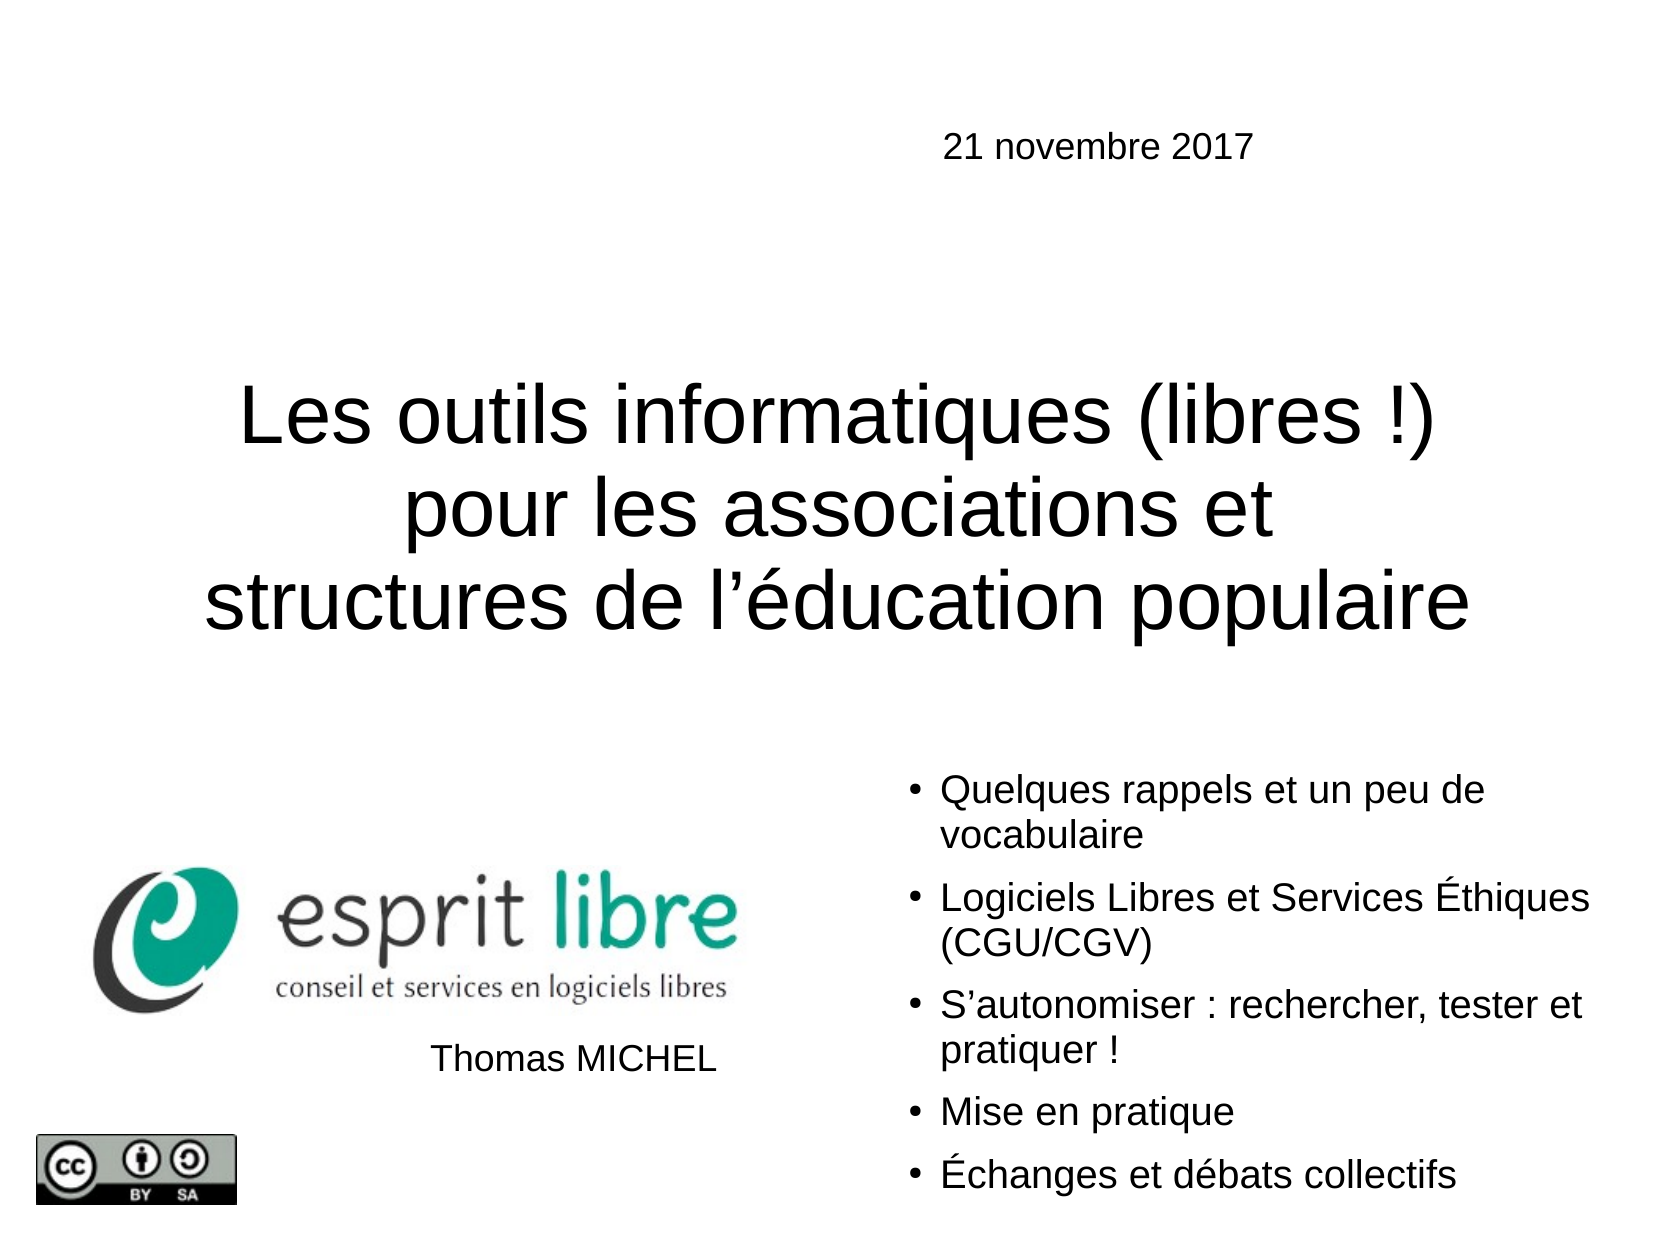

21 novembre 2017
# Les outils informatiques (libres !)
pour les associations et
structures de l’éducation populaire
Quelques rappels et un peu de vocabulaire
Logiciels Libres et Services Éthiques (CGU/CGV)
S’autonomiser : rechercher, tester et pratiquer !
Mise en pratique
Échanges et débats collectifs
Thomas MICHEL